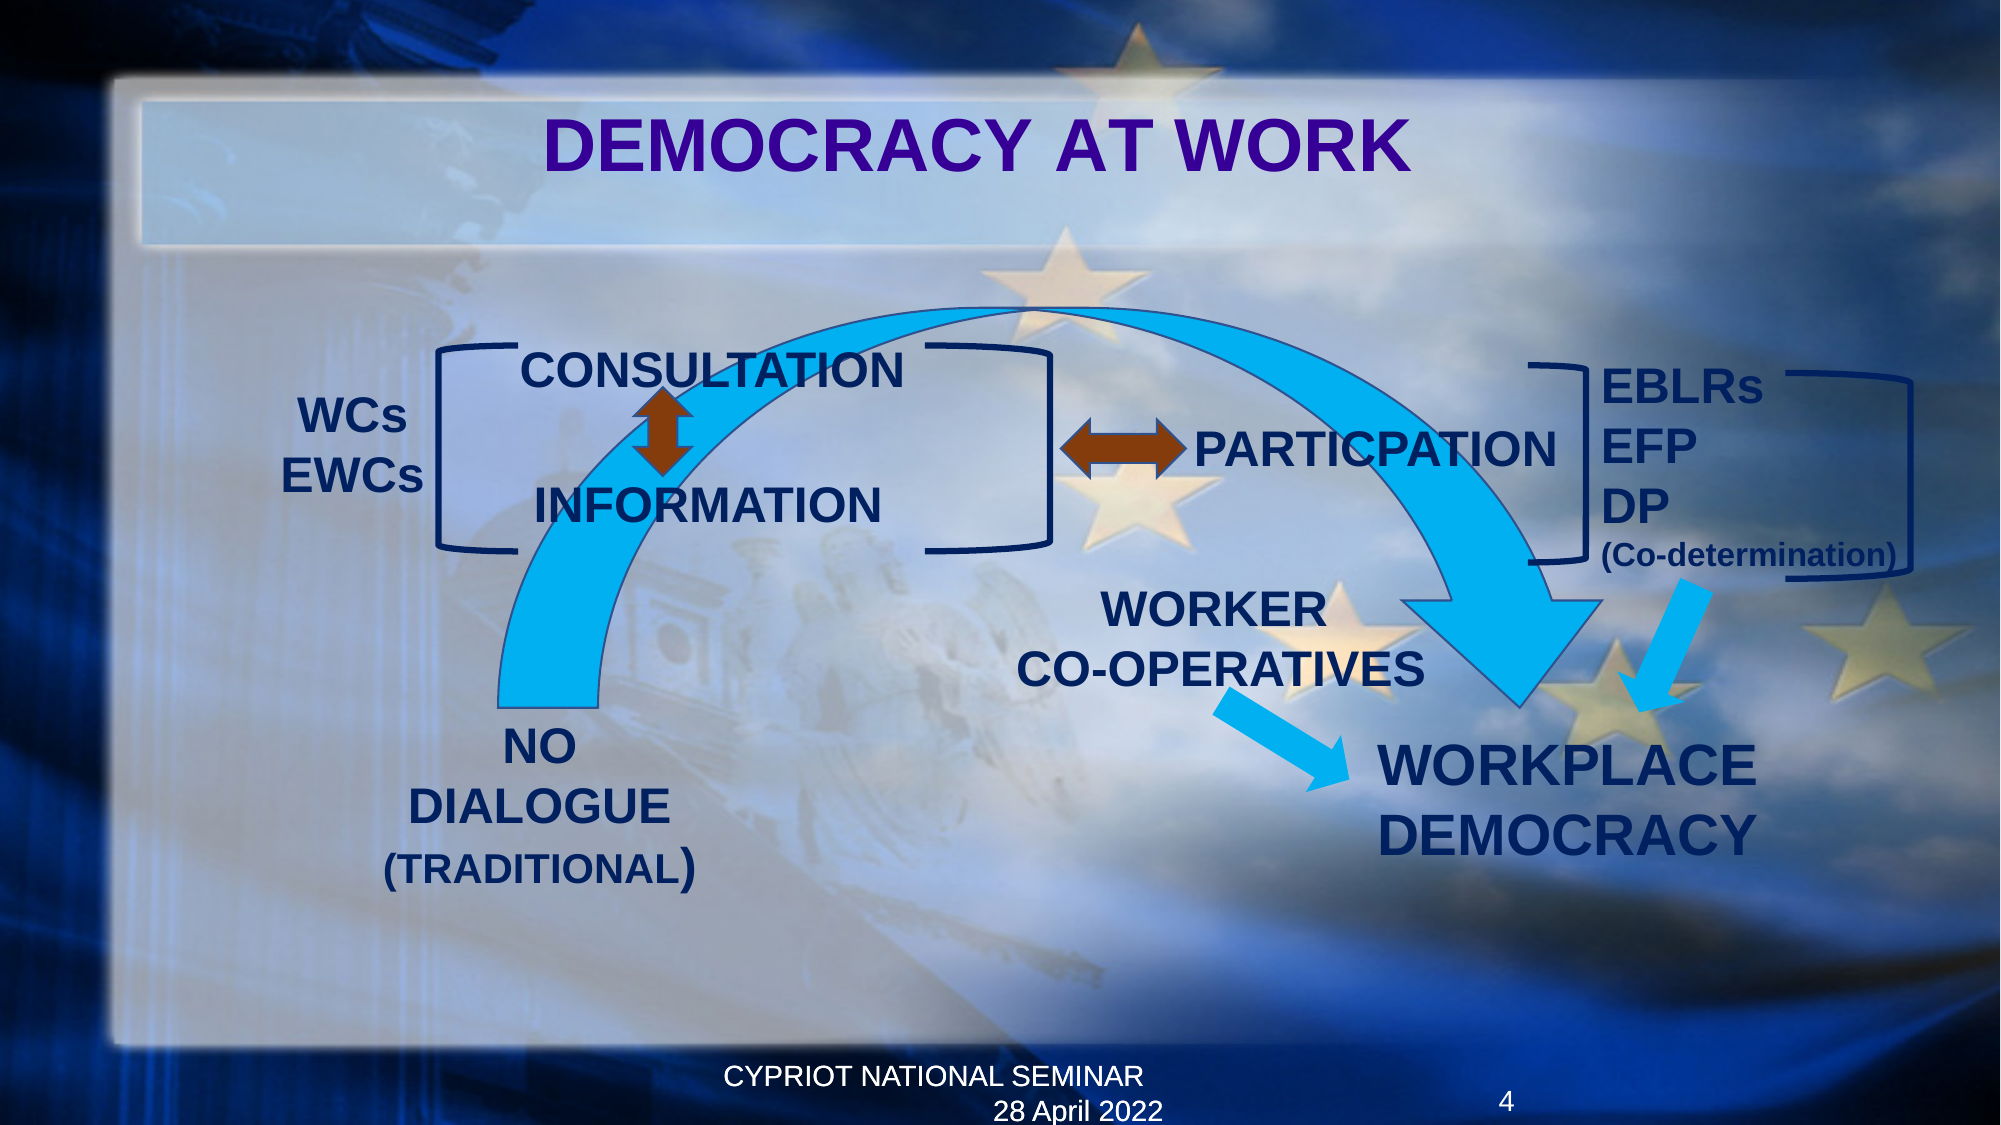

DEMOCRACY AT WORK
CONSULTATION
EBLRs
EFP
DP
(Co-determination)
WCs
EWCs
PARTICPATION
INFORMATION
WORKER
CO-OPERATIVES
NO
DIALOGUE
(TRADITIONAL)
WORKPLACE
DEMOCRACY
CYPRIOT NATIONAL SEMINAR 28 April 2022
CYPRIOT NATIONAL SEMINAR 28 April 2022
3